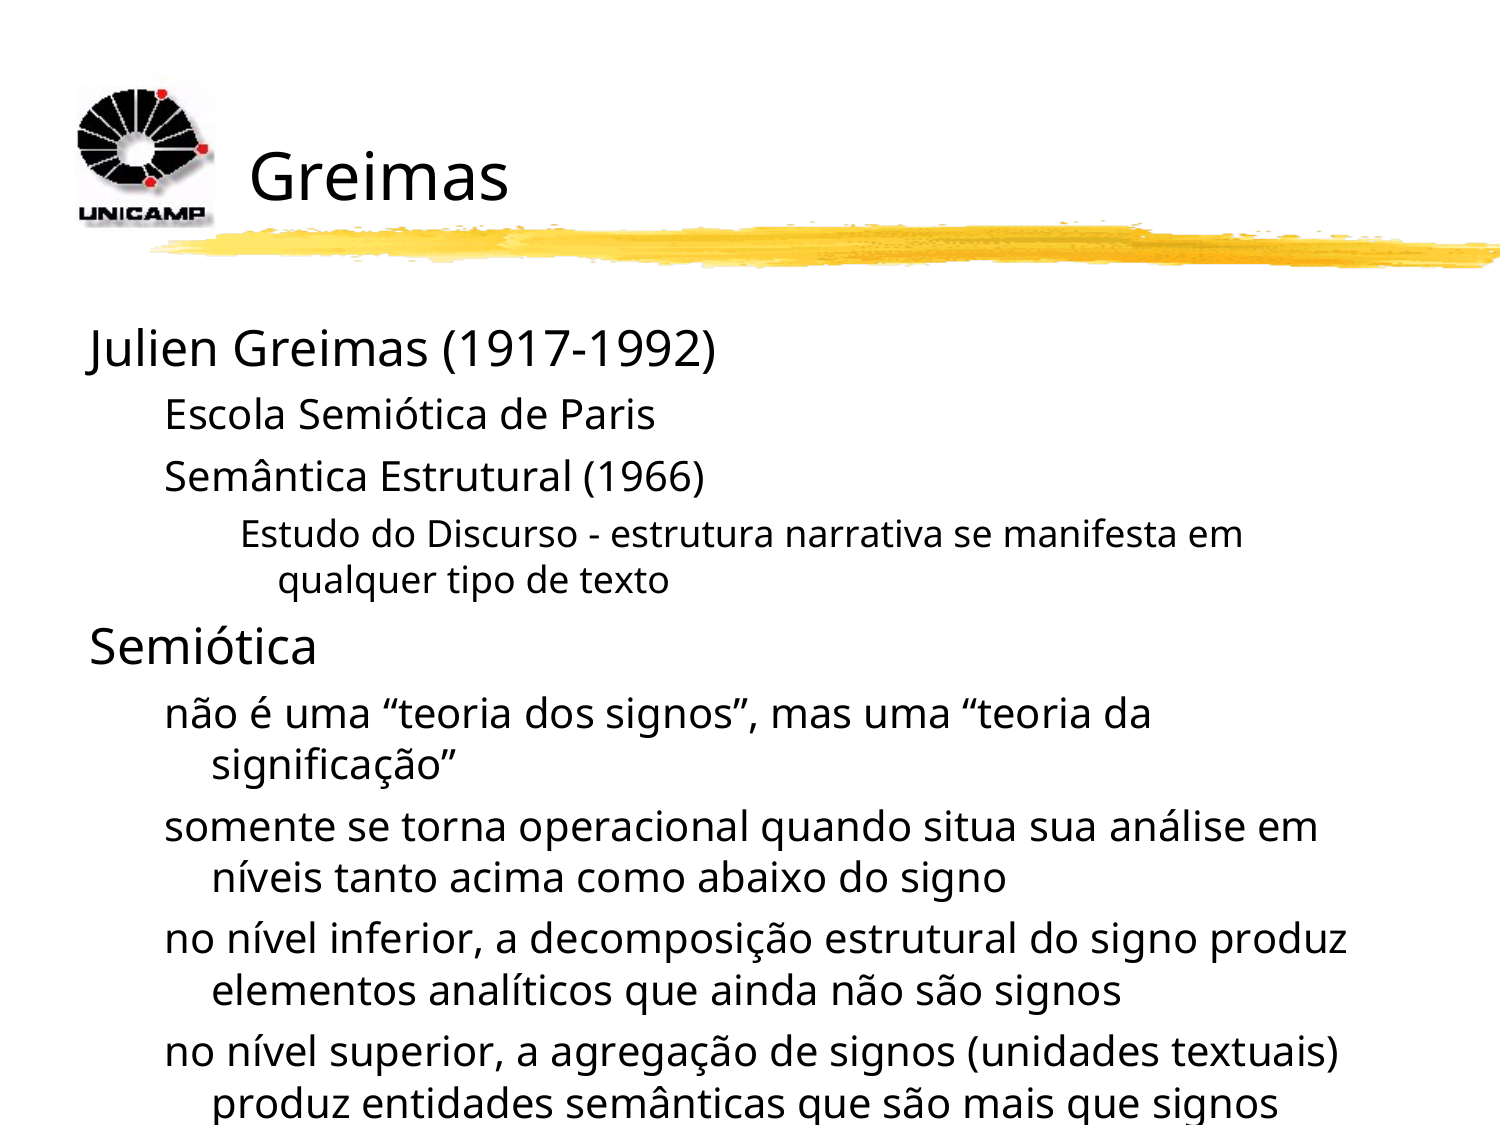

# Greimas
Julien Greimas (1917-1992)
Escola Semiótica de Paris
Semântica Estrutural (1966)
Estudo do Discurso - estrutura narrativa se manifesta em qualquer tipo de texto
Semiótica
não é uma “teoria dos signos”, mas uma “teoria da significação”
somente se torna operacional quando situa sua análise em níveis tanto acima como abaixo do signo
no nível inferior, a decomposição estrutural do signo produz elementos analíticos que ainda não são signos
no nível superior, a agregação de signos (unidades textuais) produz entidades semânticas que são mais que signos